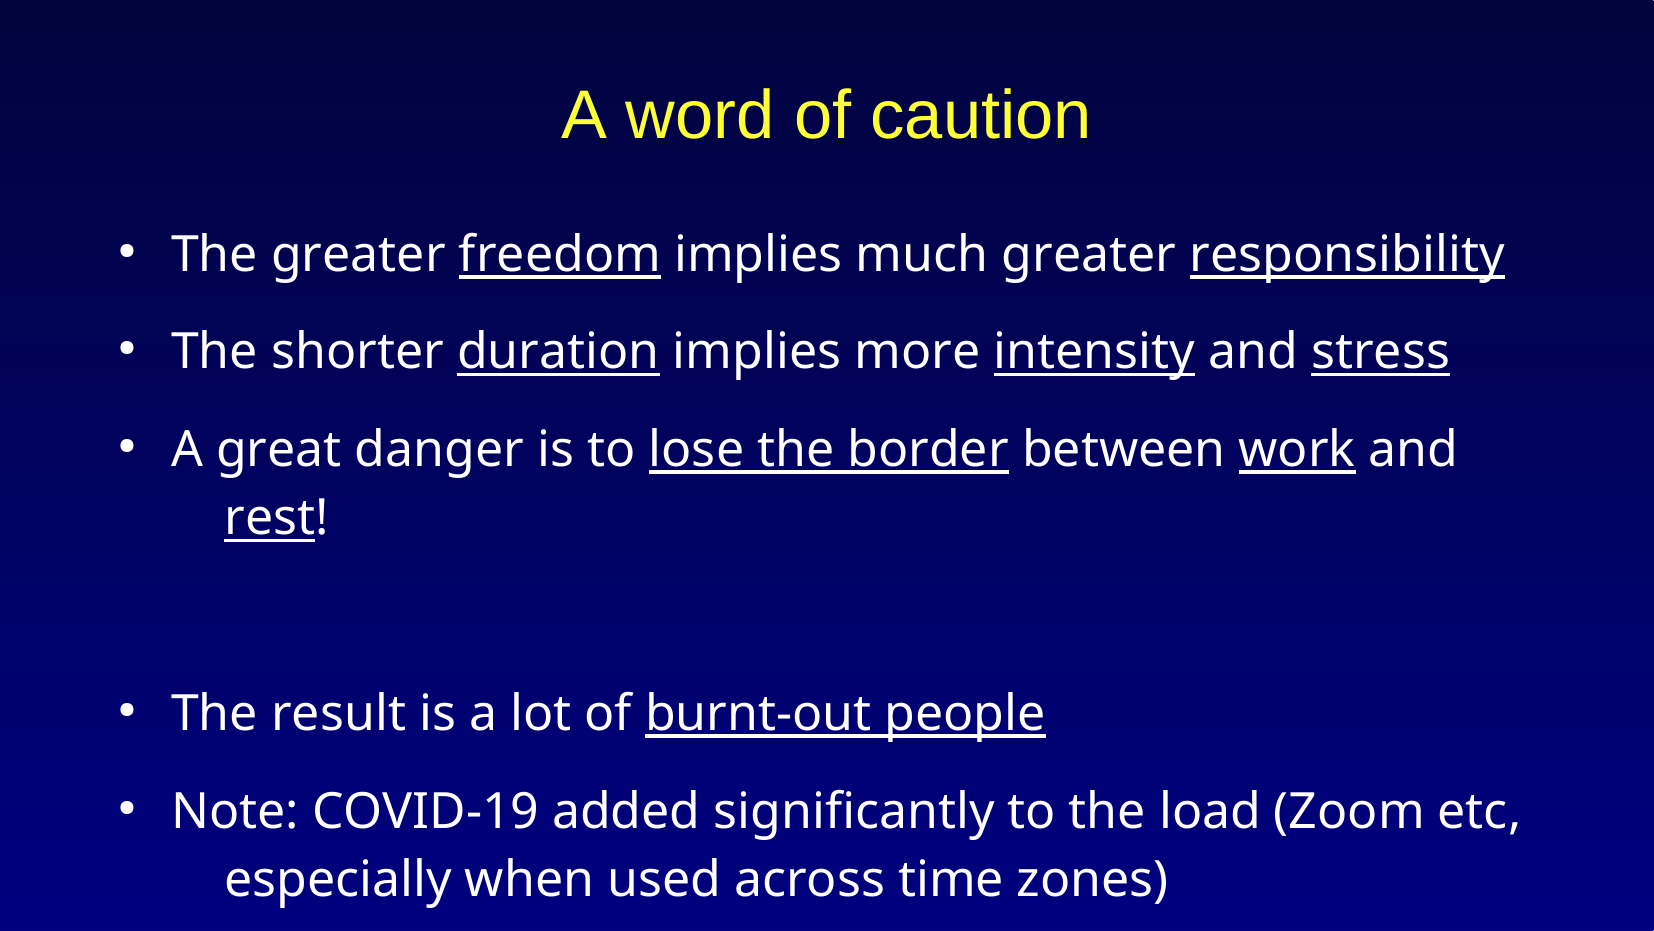

# A word of caution
The greater freedom implies much greater responsibility
The shorter duration implies more intensity and stress
A great danger is to lose the border between work and rest!
The result is a lot of burnt-out people
Note: COVID-19 added significantly to the load (Zoom etc, especially when used across time zones)